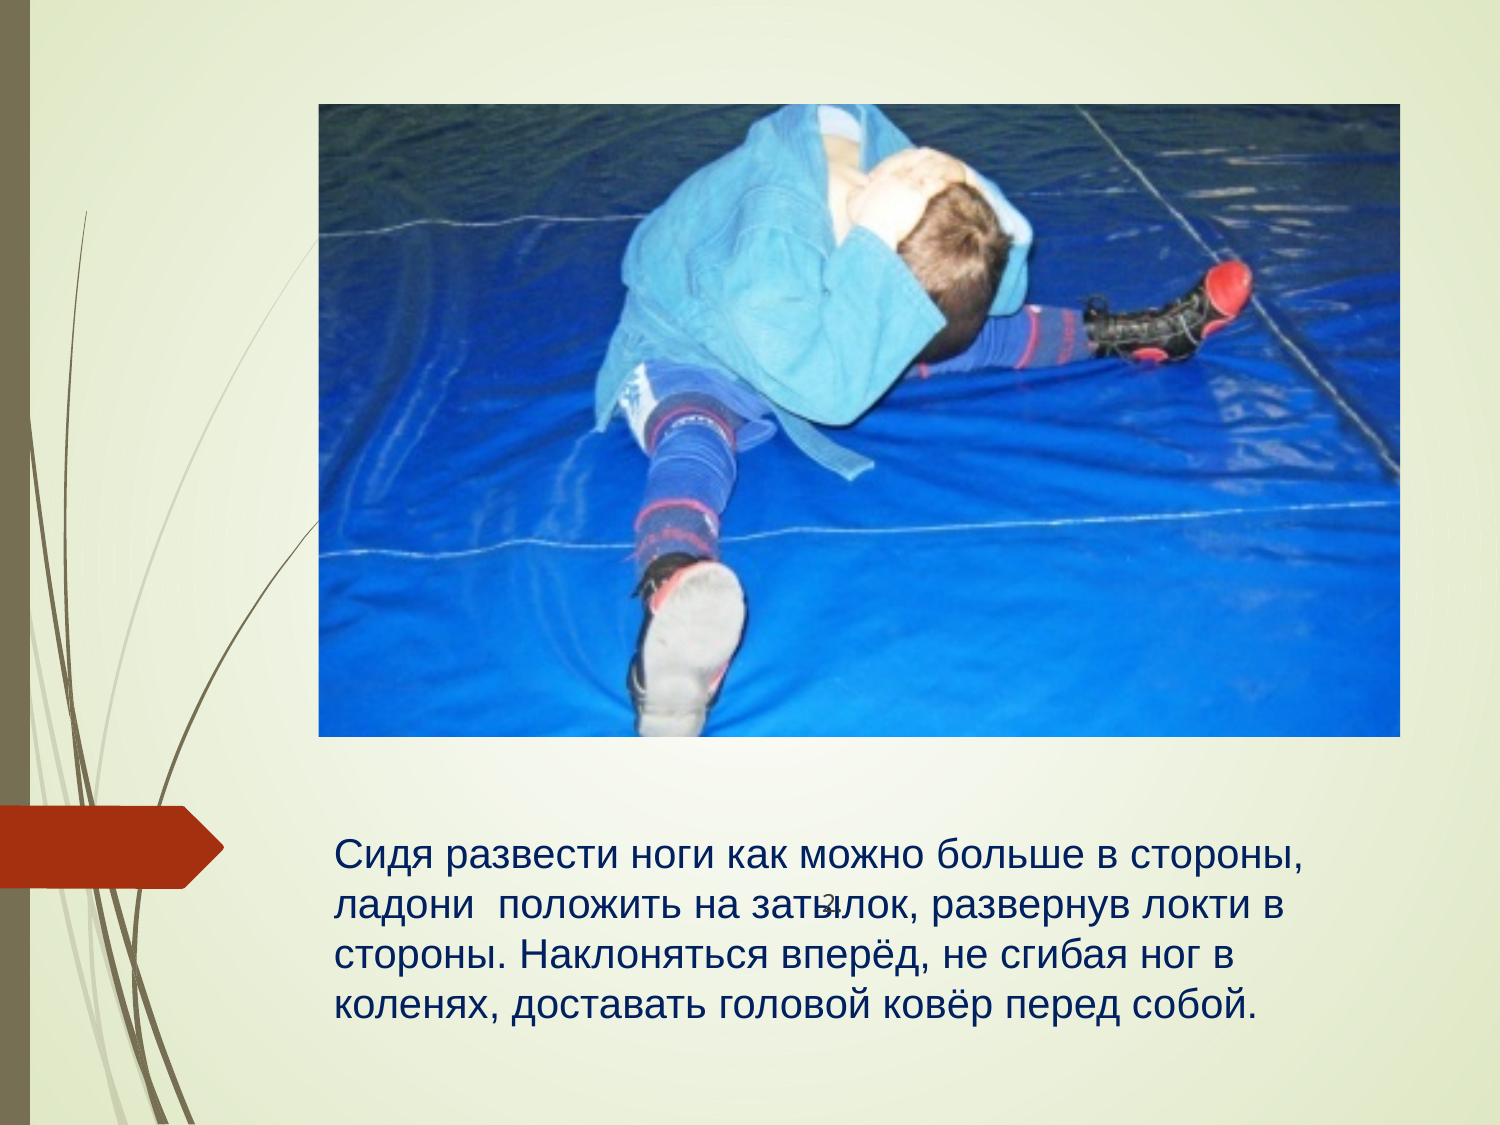

# Сидя развести ноги как можно больше в стороны, ладони положить на затылок, развернув локти в стороны. Наклоняться вперёд, не сгибая ног в коленях, доставать головой ковёр перед собой.
2.